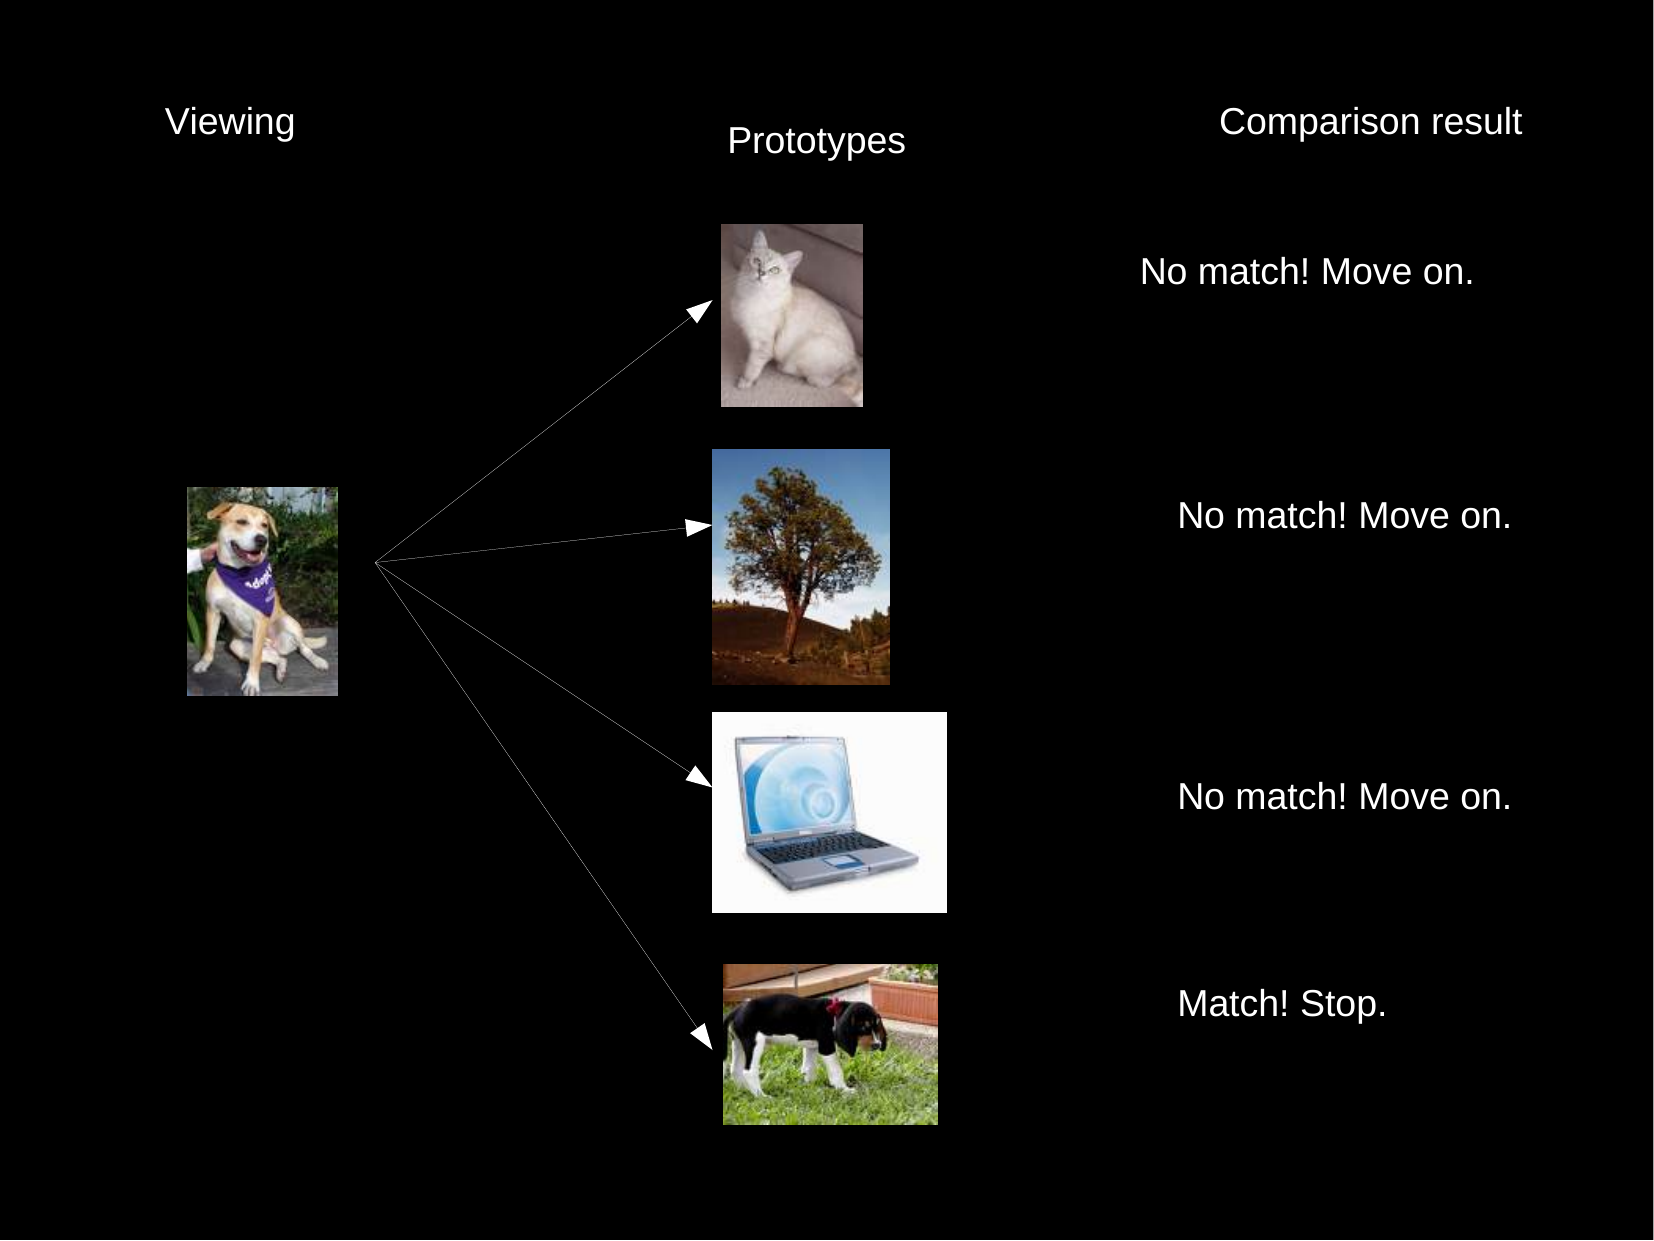

Viewing
Comparison result
Prototypes
No match! Move on.
No match! Move on.
No match! Move on.
Match! Stop.